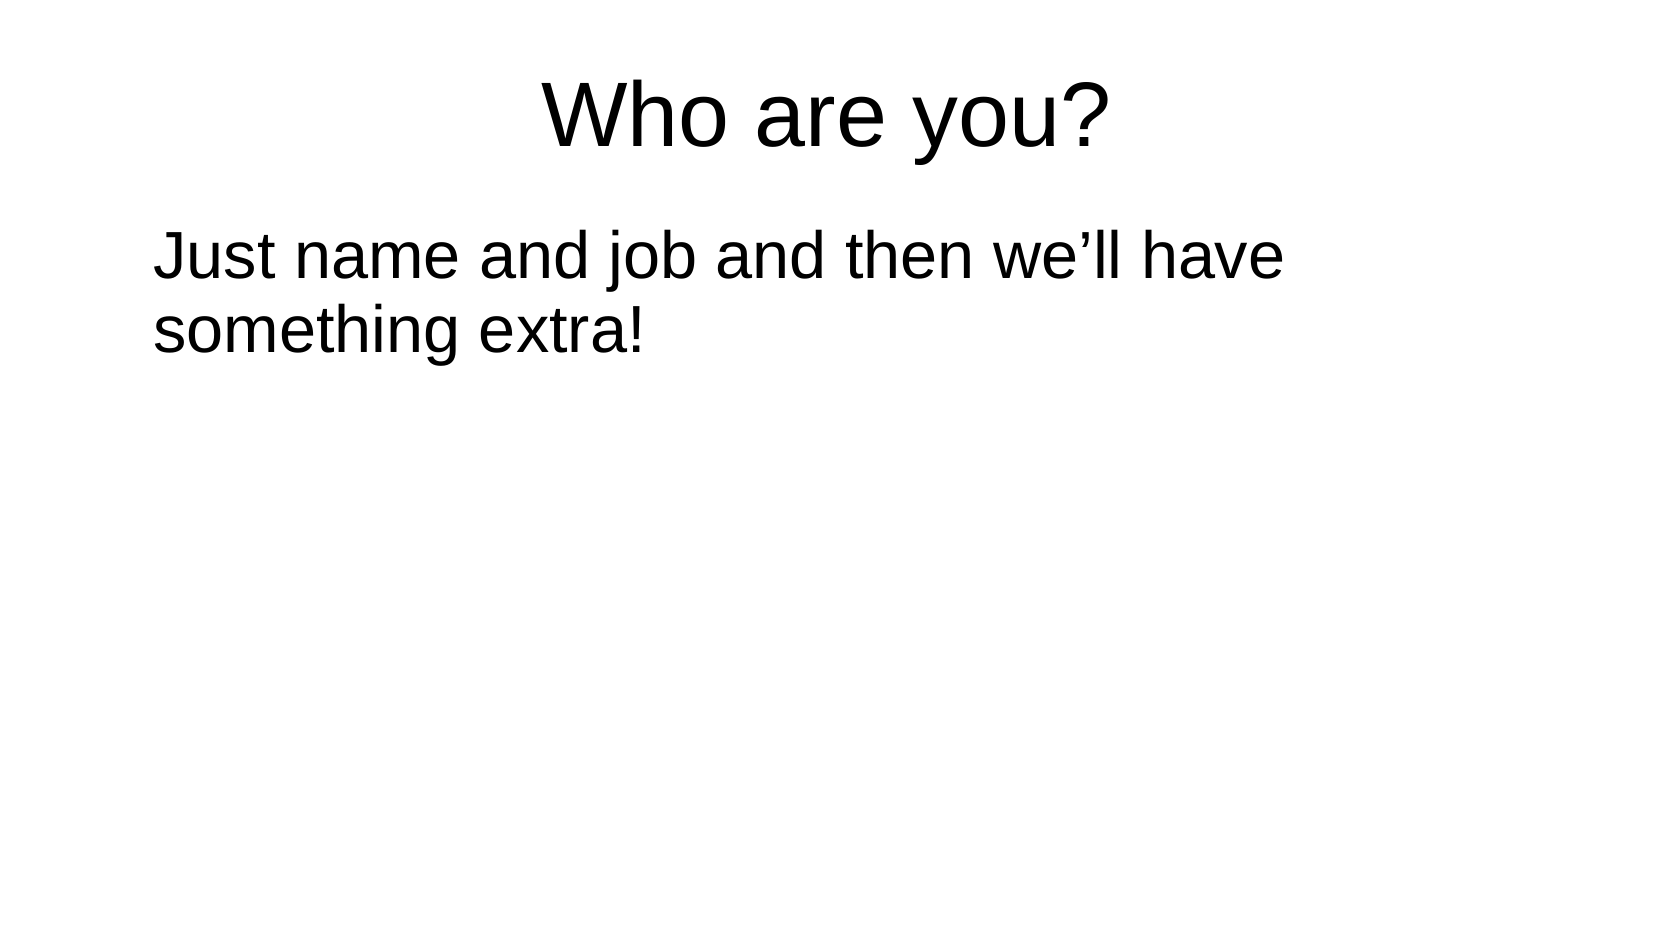

# Who are you?
Just name and job and then we’ll have something extra!